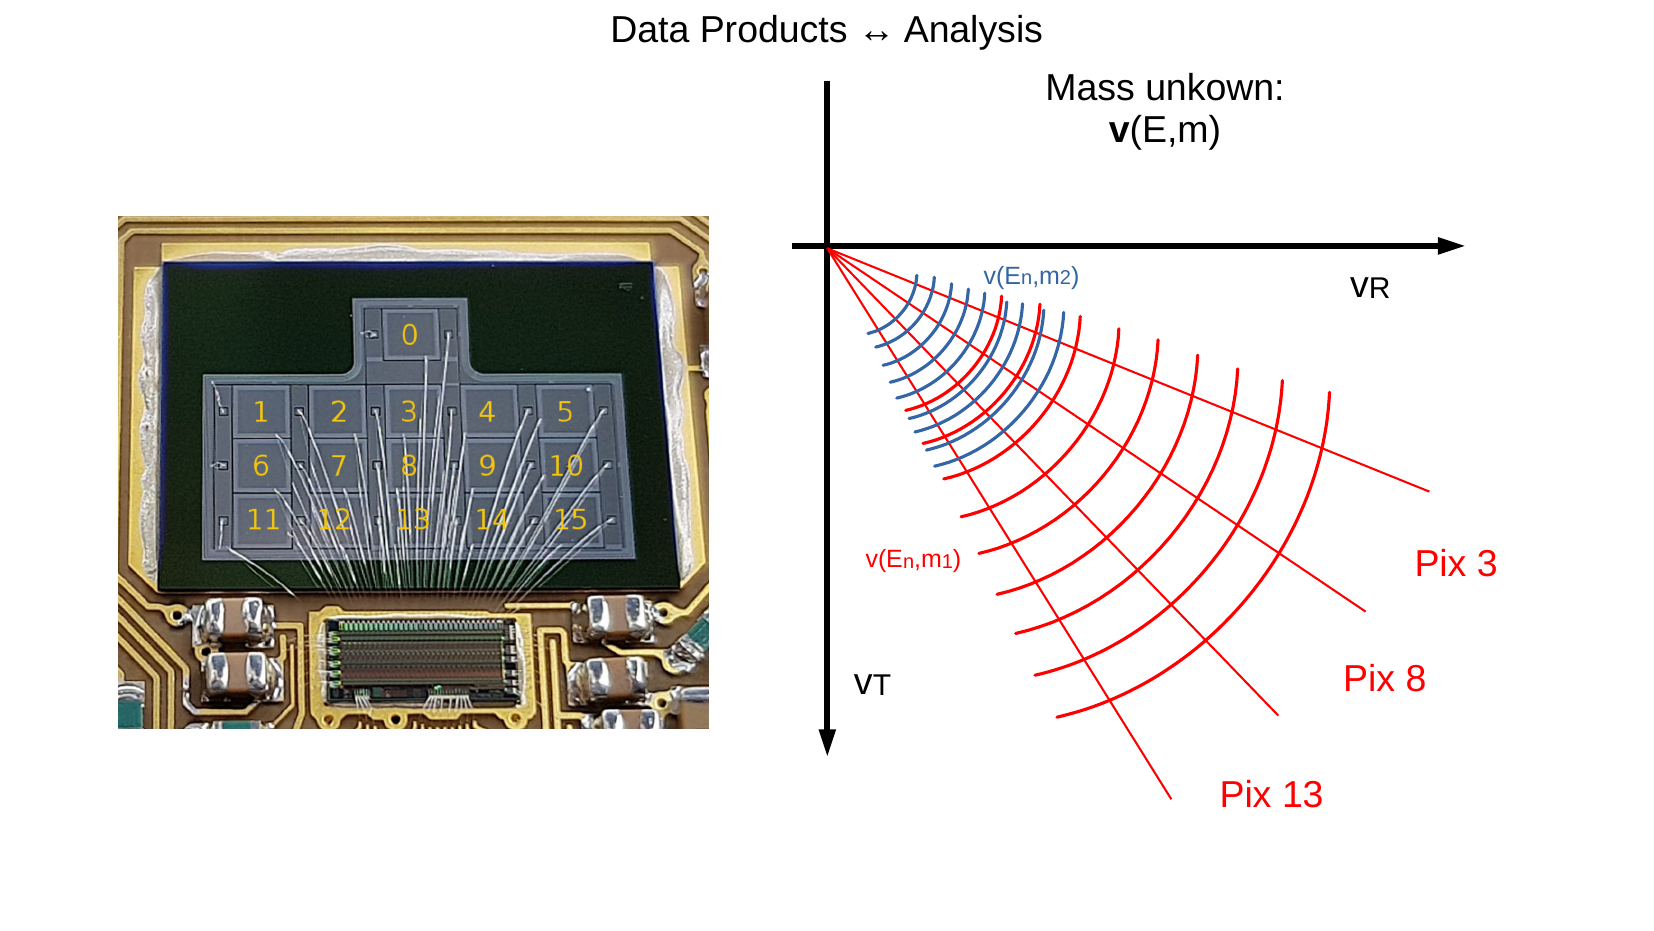

Data Products ↔ Analysis
Mass unkown:
v(E,m)
v(En,m2)
vR
Pix 3
v(En,m1)
Pix 8
vT
Pix 13